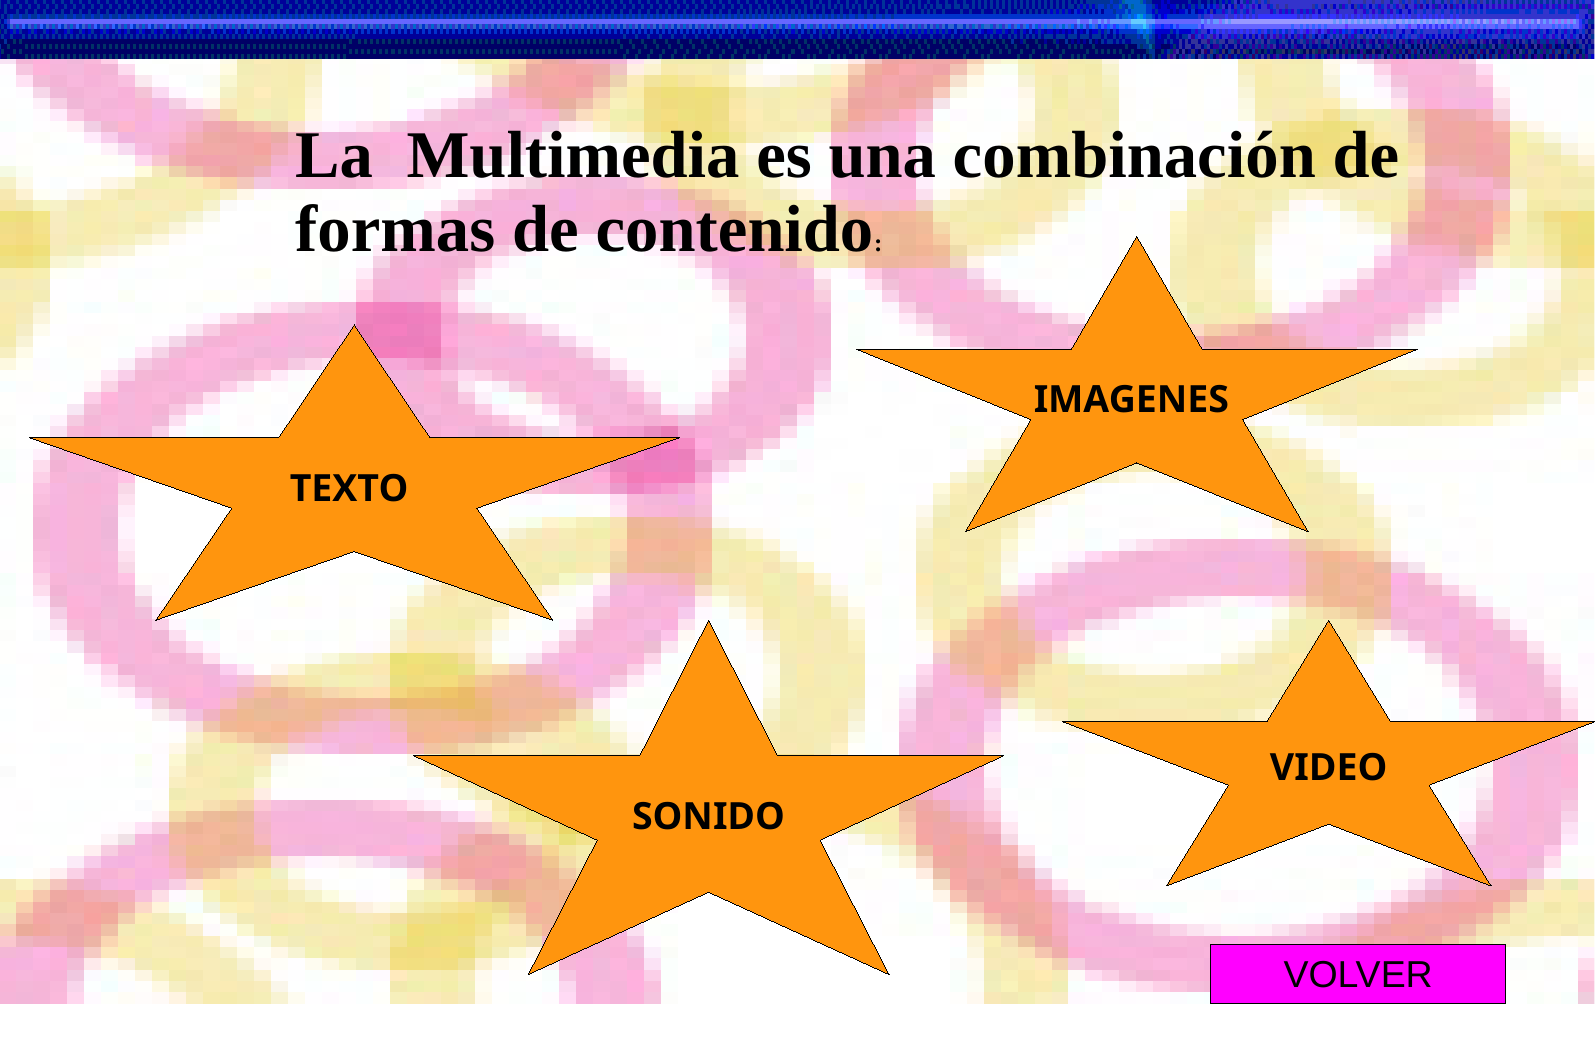

La Multimedia es una combinación de formas de contenido:
IMAGENES
TEXTO
SONIDO
VIDEO
VOLVER